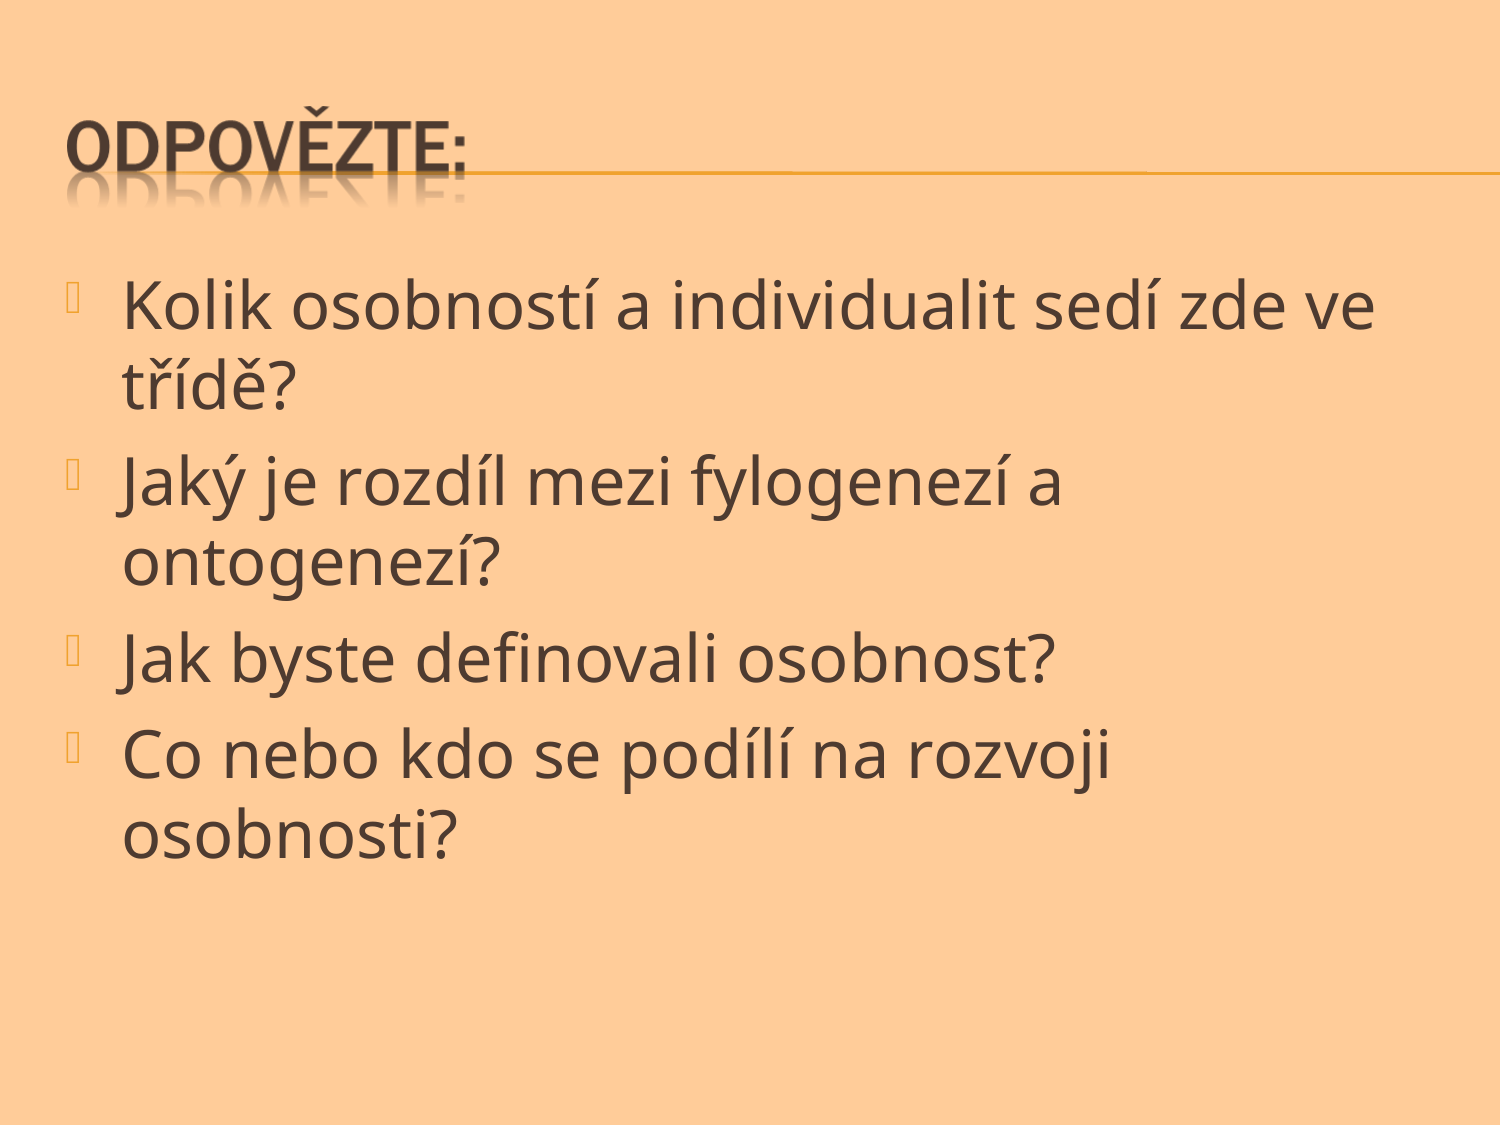

# Kolik osobností a individualit sedí zde ve třídě?
Jaký je rozdíl mezi fylogenezí a ontogenezí?
Jak byste definovali osobnost?
Co nebo kdo se podílí na rozvoji osobnosti?